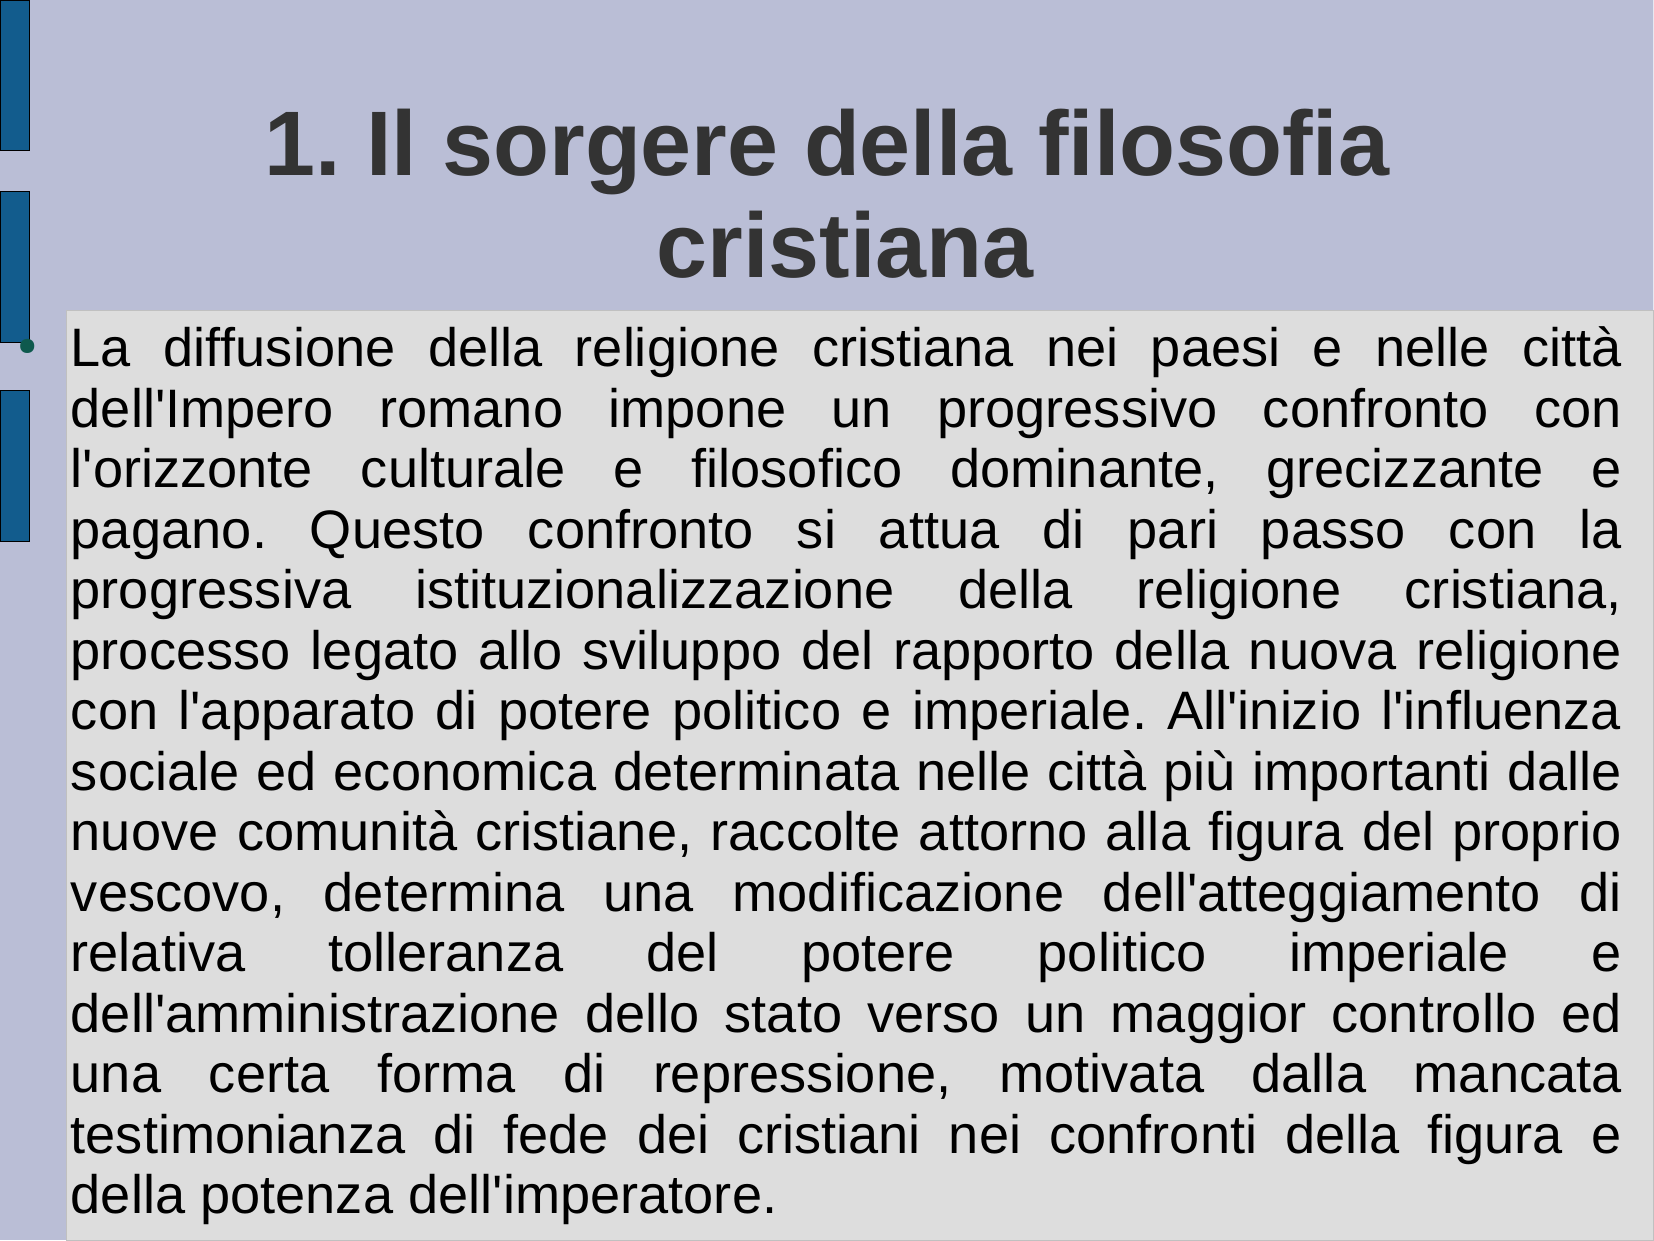

# 1. Il sorgere della filosofia cristiana
La diffusione della religione cristiana nei paesi e nelle città dell'Impero romano impone un progressivo confronto con l'orizzonte culturale e filosofico dominante, grecizzante e pagano. Questo confronto si attua di pari passo con la progressiva istituzionalizzazione della religione cristiana, processo legato allo sviluppo del rapporto della nuova religione con l'apparato di potere politico e imperiale. All'inizio l'influenza sociale ed economica determinata nelle città più importanti dalle nuove comunità cristiane, raccolte attorno alla figura del proprio vescovo, determina una modificazione dell'atteggiamento di relativa tolleranza del potere politico imperiale e dell'amministrazione dello stato verso un maggior controllo ed una certa forma di repressione, motivata dalla mancata testimonianza di fede dei cristiani nei confronti della figura e della potenza dell'imperatore.